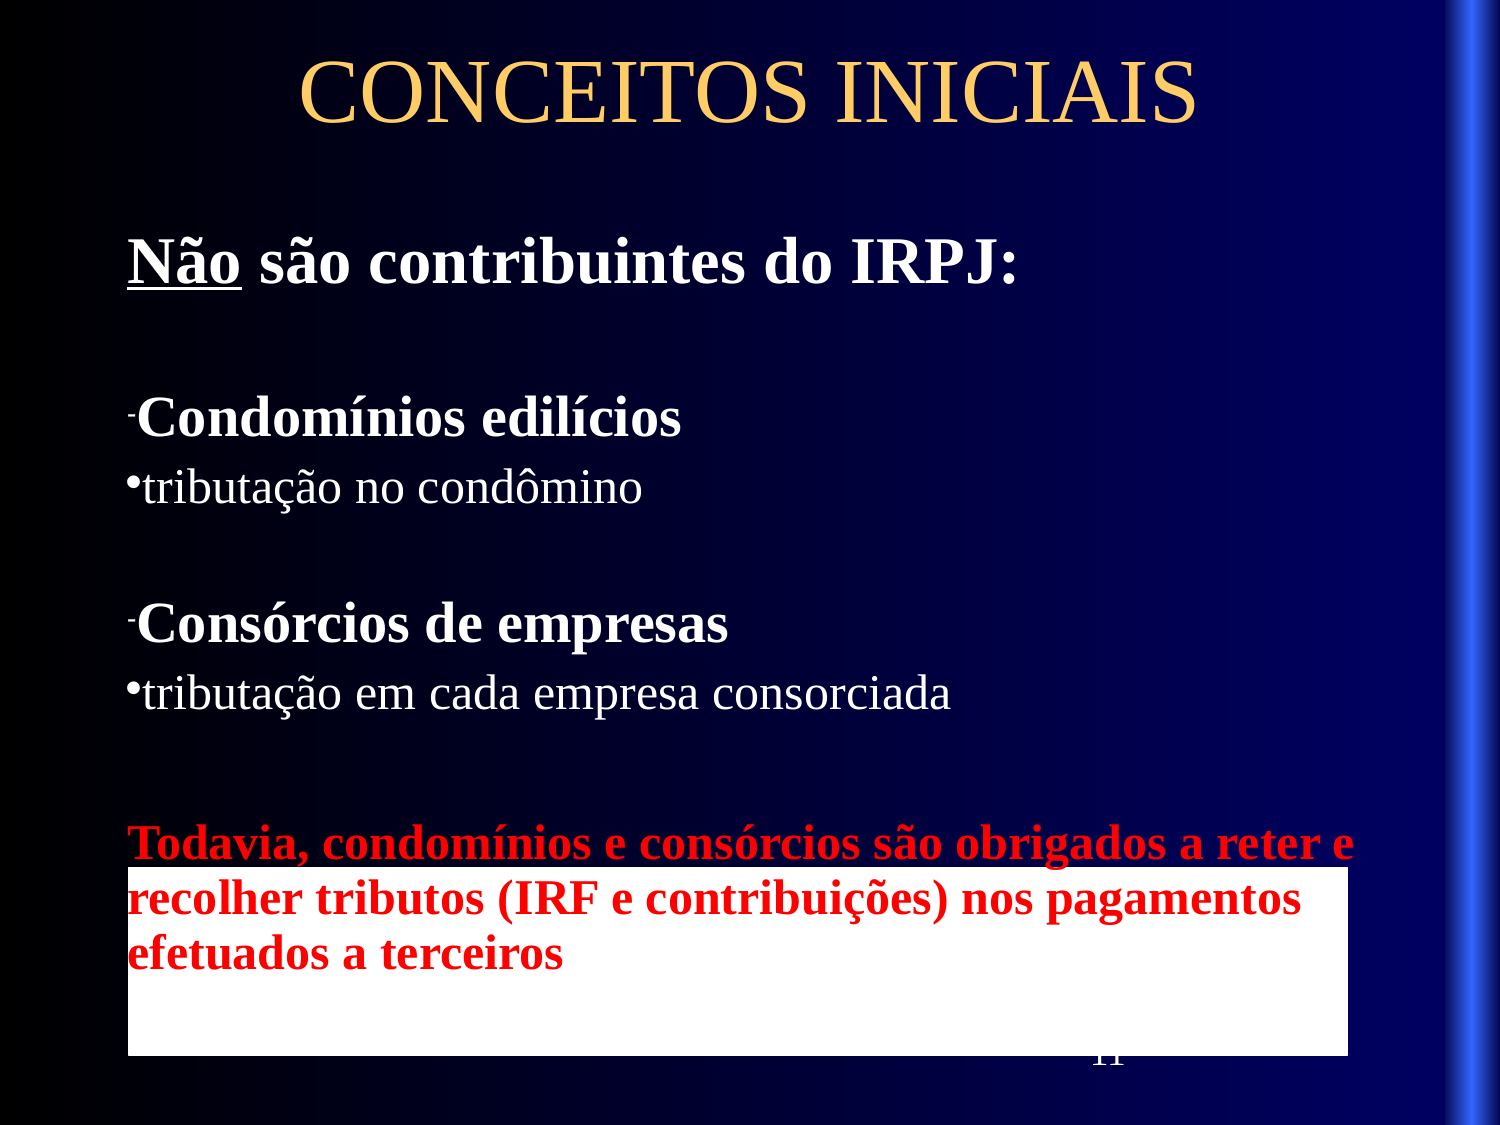

# CONCEITOS INICIAIS
Não são contribuintes do IRPJ:
Condomínios edilícios
tributação no condômino
Consórcios de empresas
tributação em cada empresa consorciada
Todavia, condomínios e consórcios são obrigados a reter e recolher tributos (IRF e contribuições) nos pagamentos efetuados a terceiros